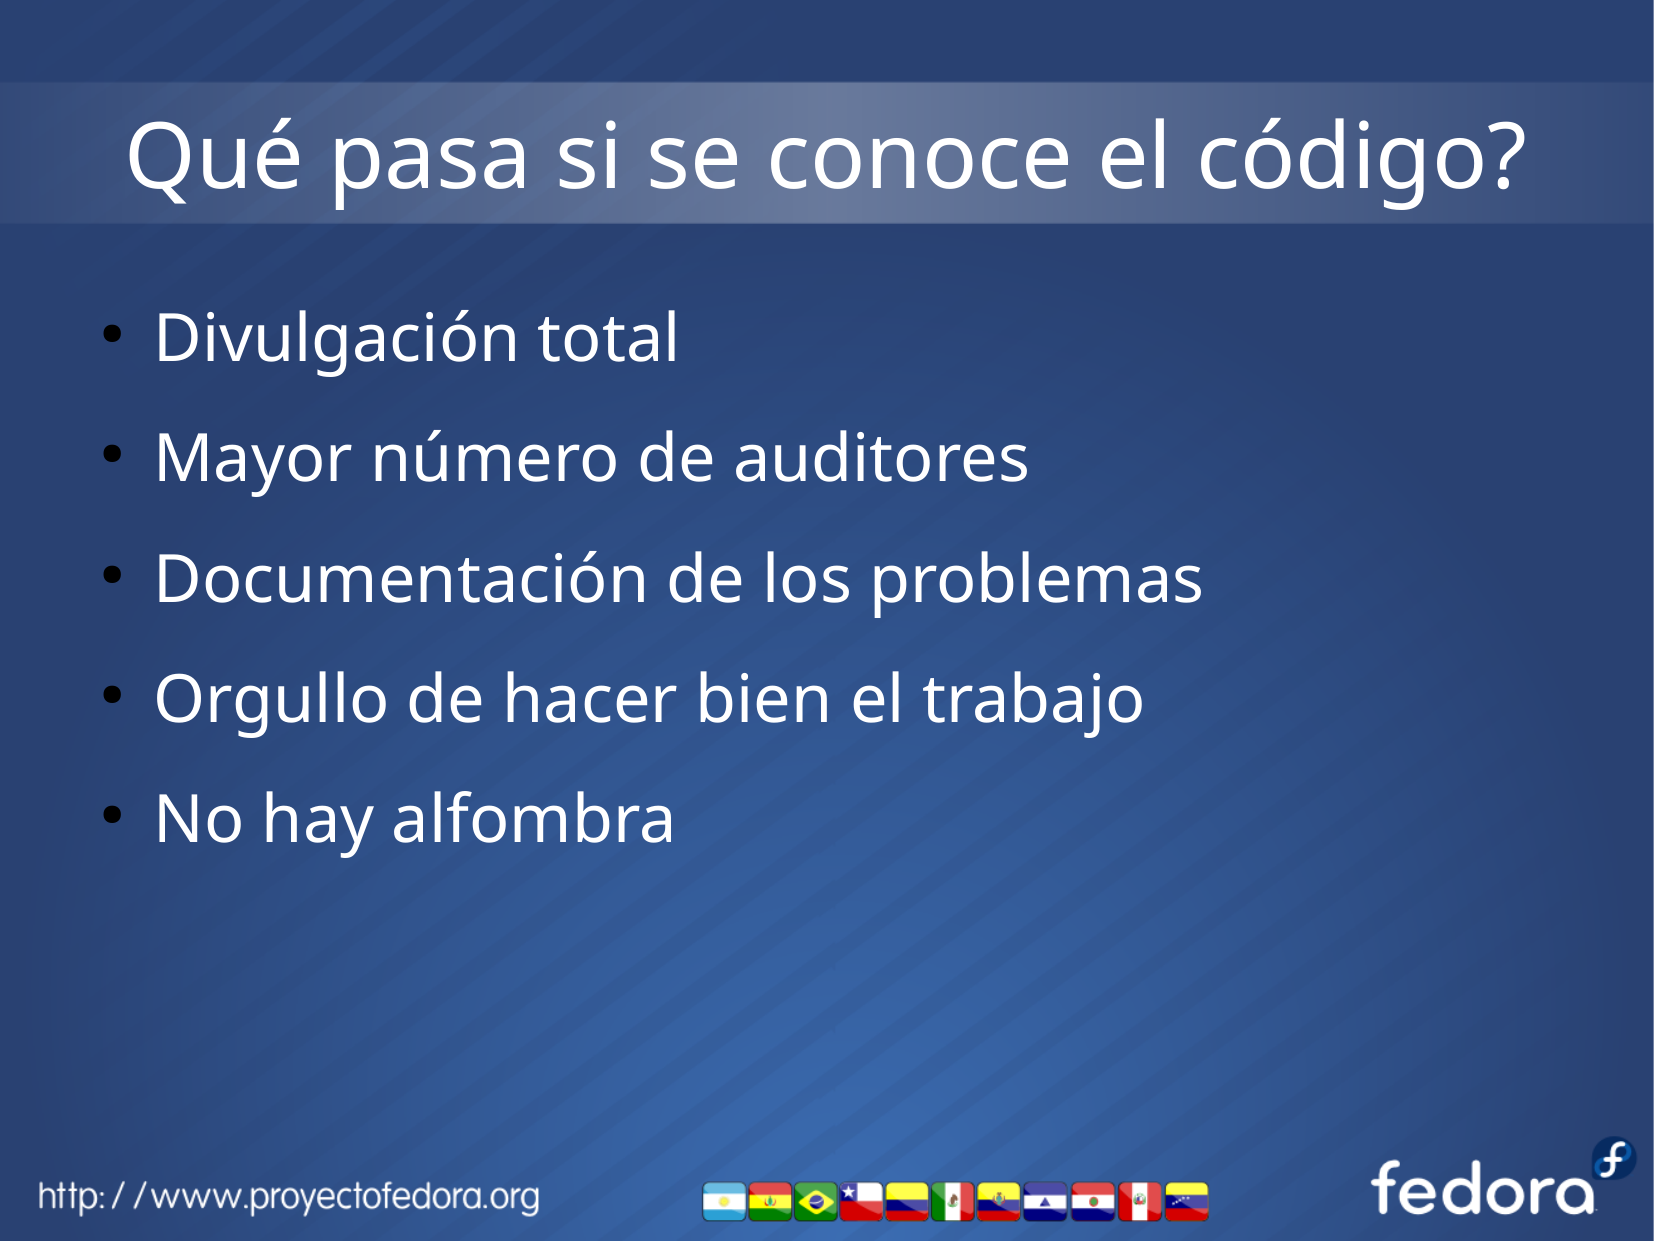

# Qué pasa si se conoce el código?
Divulgación total
Mayor número de auditores
Documentación de los problemas
Orgullo de hacer bien el trabajo
No hay alfombra